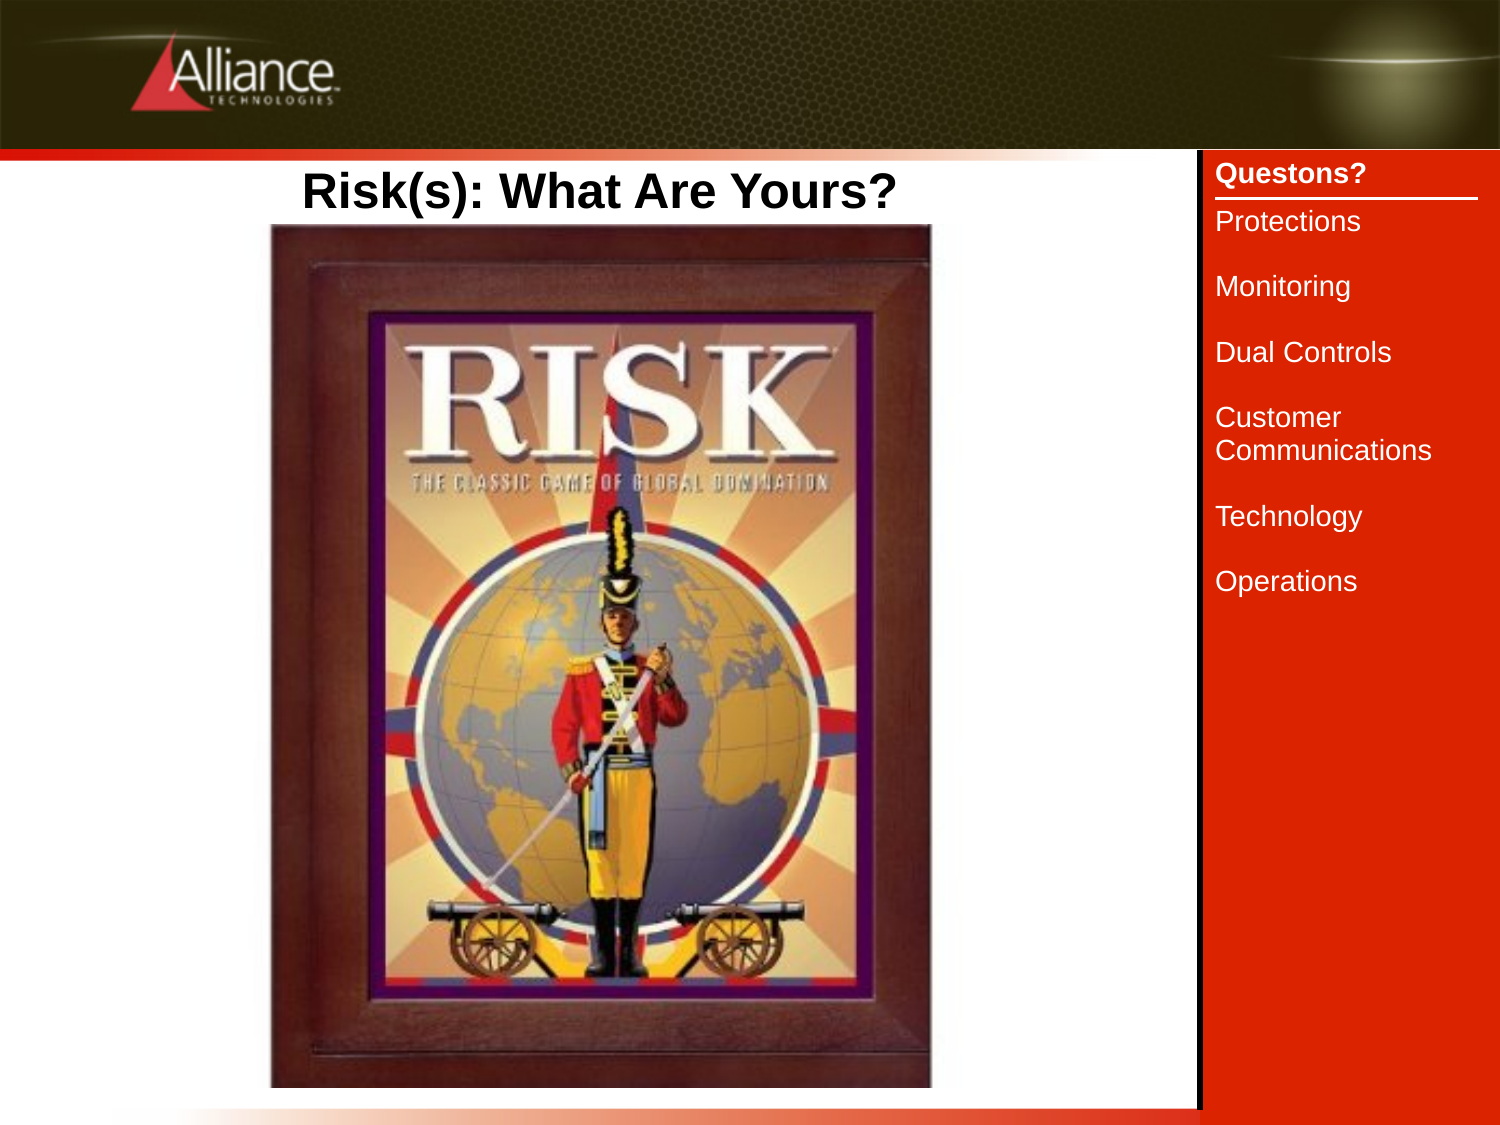

Questons?
Risk(s): What Are Yours?
Protections
Monitoring
Dual Controls
Customer Communications
Technology
Operations